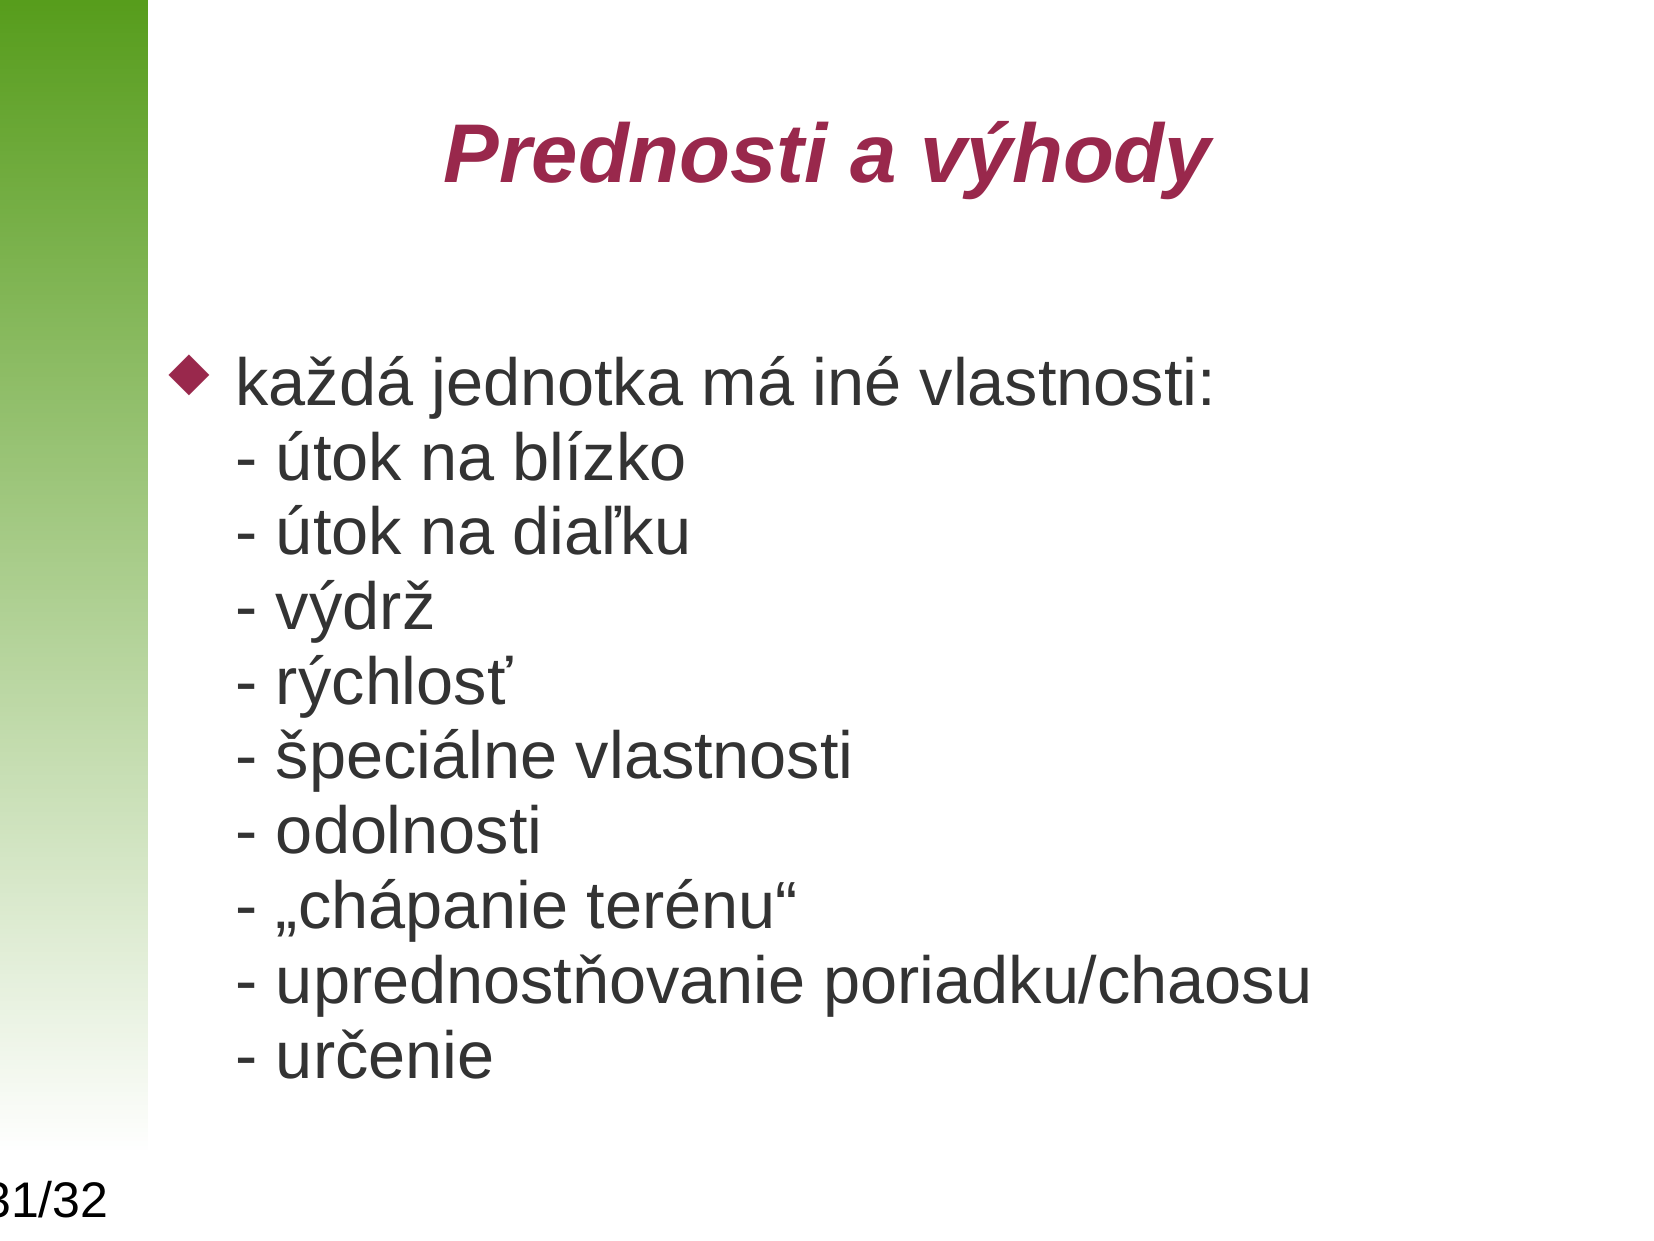

# Prednosti a výhody
každá jednotka má iné vlastnosti:
- útok na blízko
- útok na diaľku
- výdrž
- rýchlosť
- špeciálne vlastnosti
- odolnosti
- „chápanie terénu“
- uprednostňovanie poriadku/chaosu
- určenie